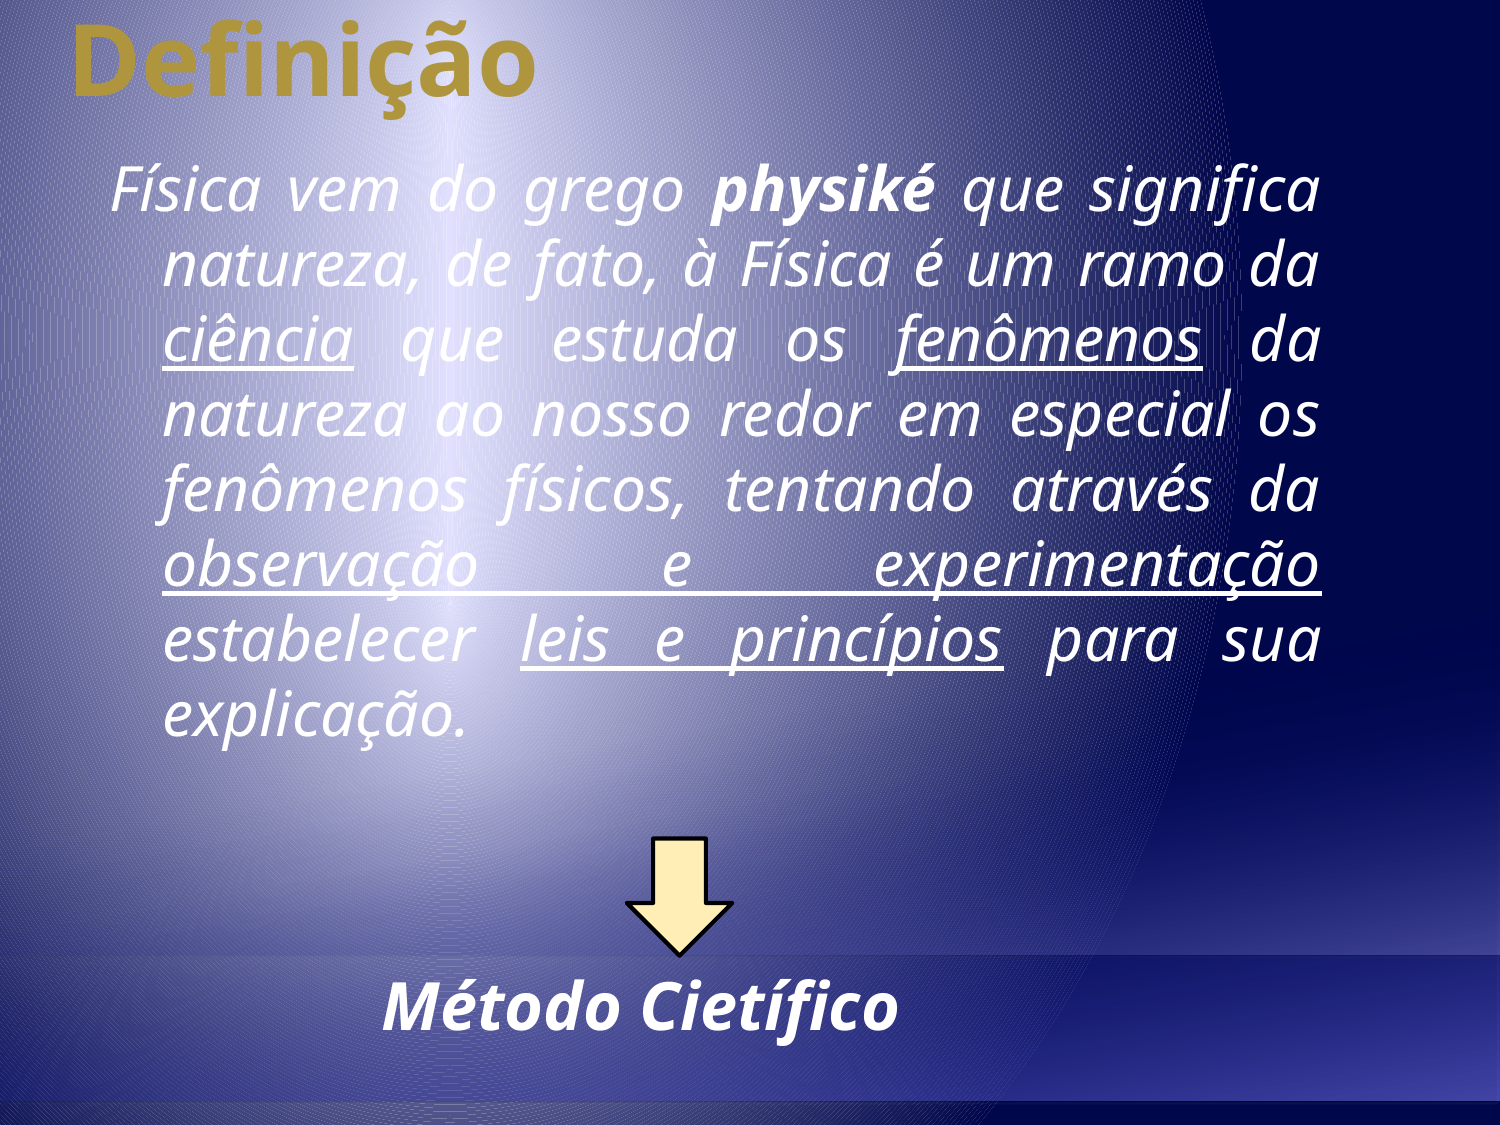

# Definição
Física vem do grego physiké que significa natureza, de fato, à Física é um ramo da ciência que estuda os fenômenos da natureza ao nosso redor em especial os fenômenos físicos, tentando através da observação e experimentação estabelecer leis e princípios para sua explicação.
Método Cietífico